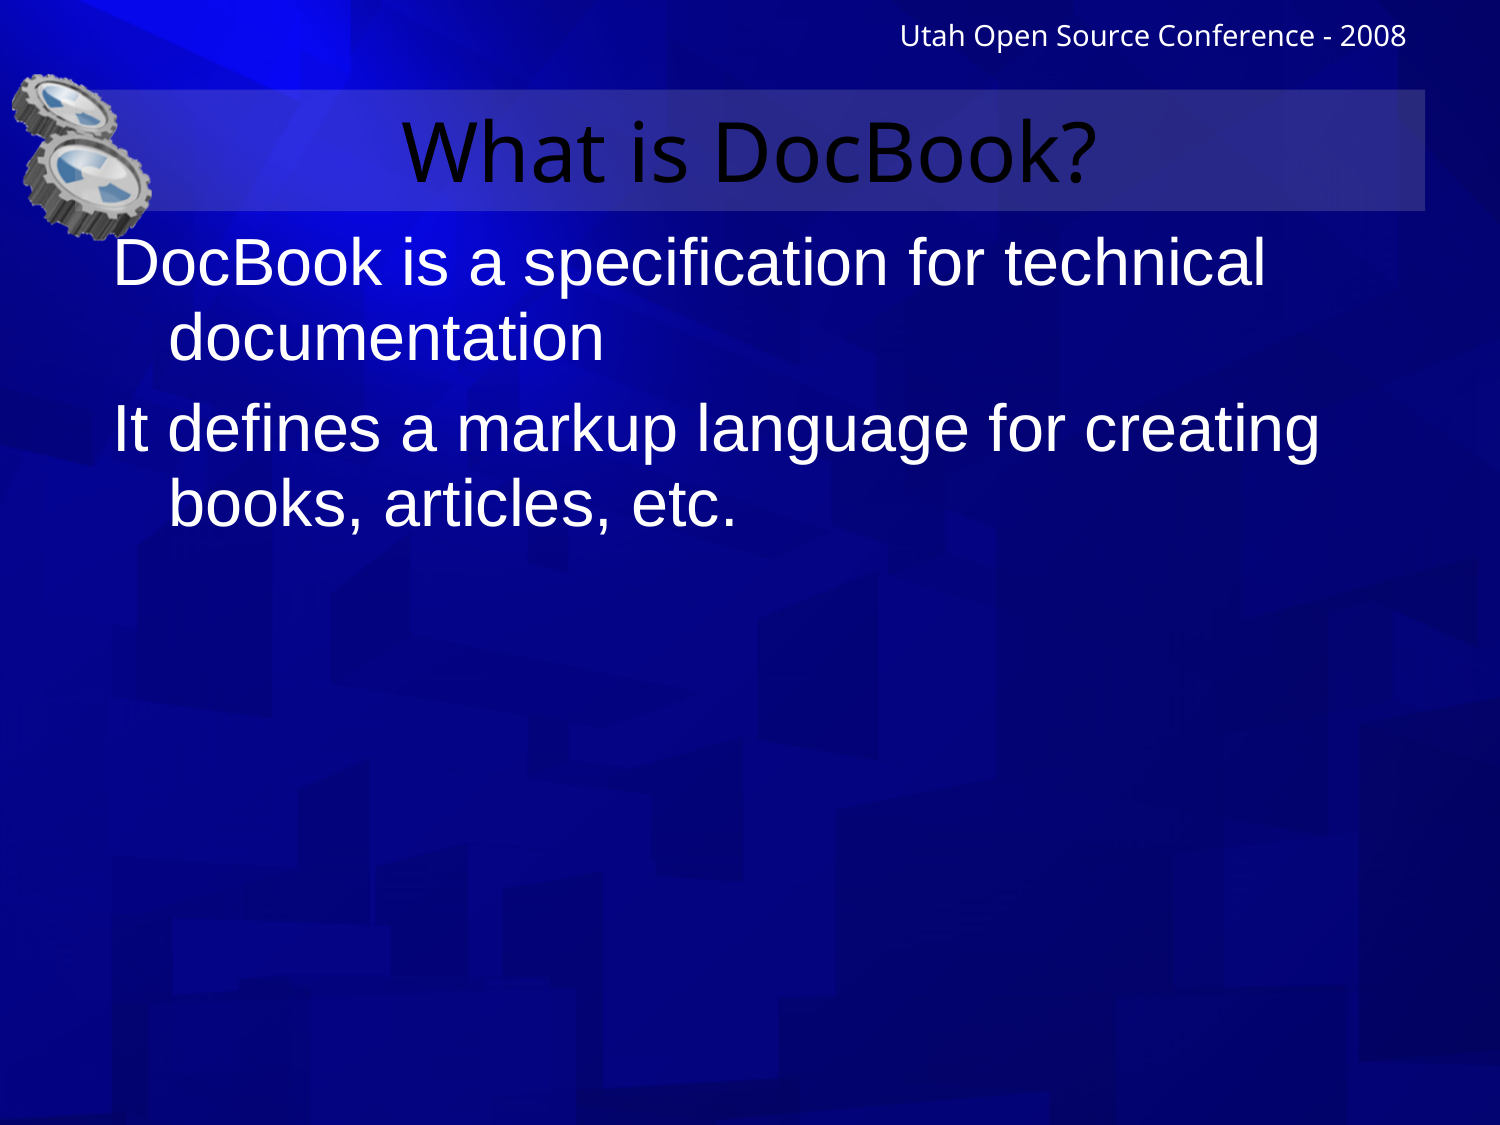

# What is DocBook?
DocBook is a specification for technical documentation
It defines a markup language for creating books, articles, etc.